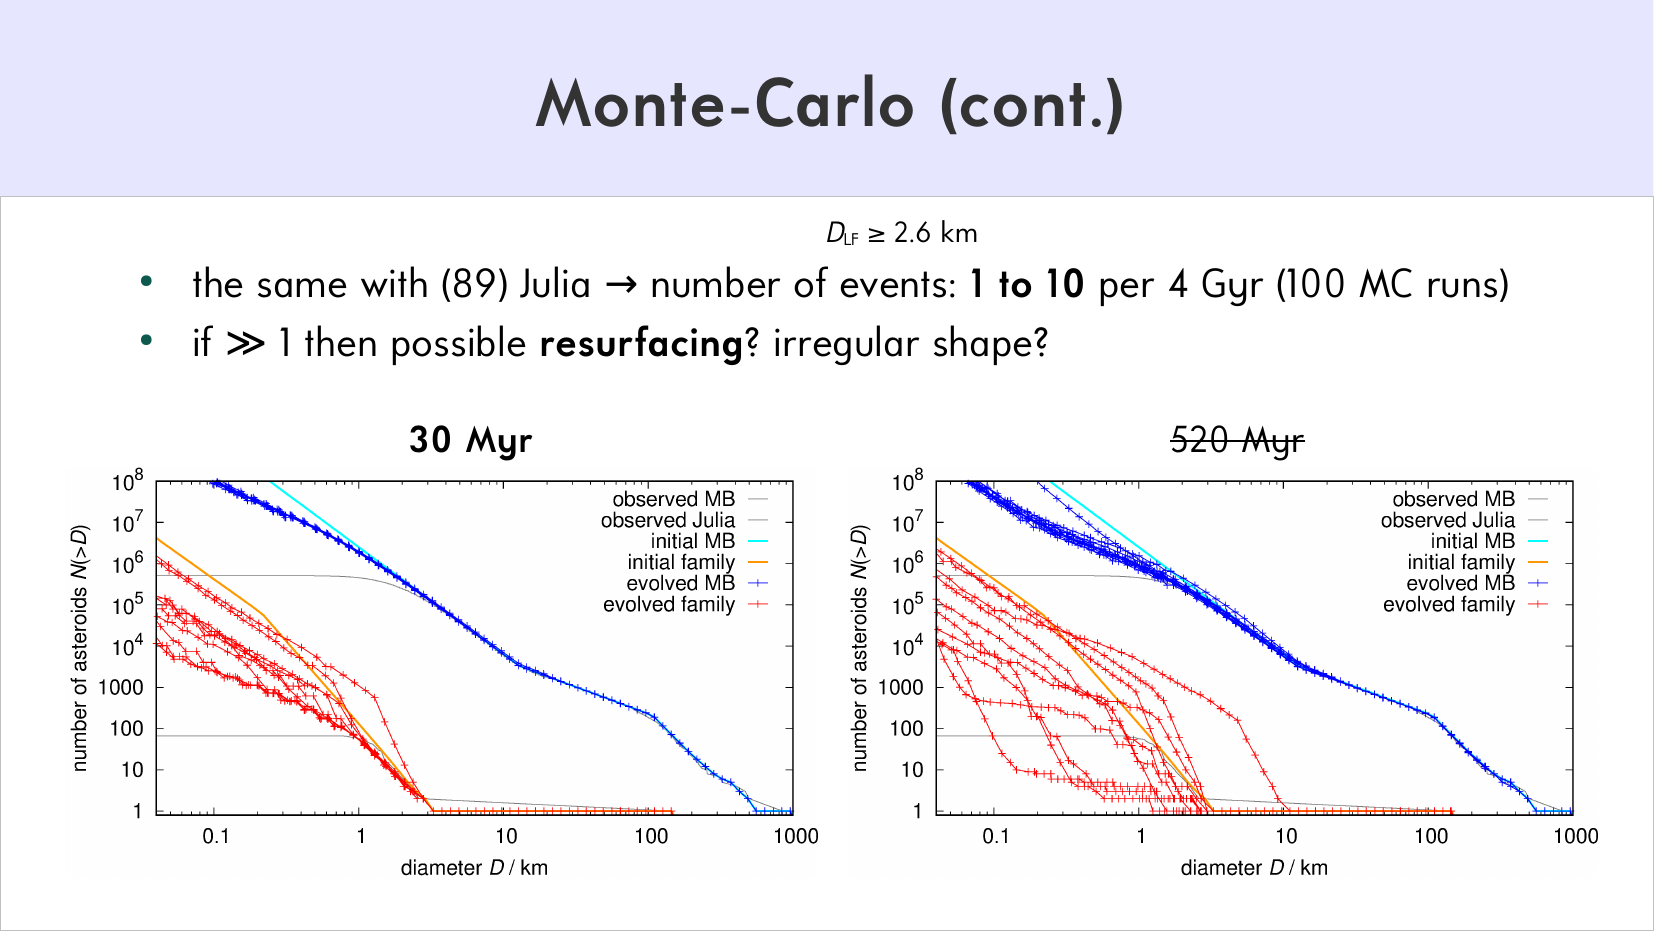

# Monte-Carlo (cont.)
DLF ≥ 2.6 km
the same with (89) Julia → number of events: 1 to 10 per 4 Gyr (100 MC runs)
if ≫ 1 then possible resurfacing? irregular shape?
30 Myr
520 Myr